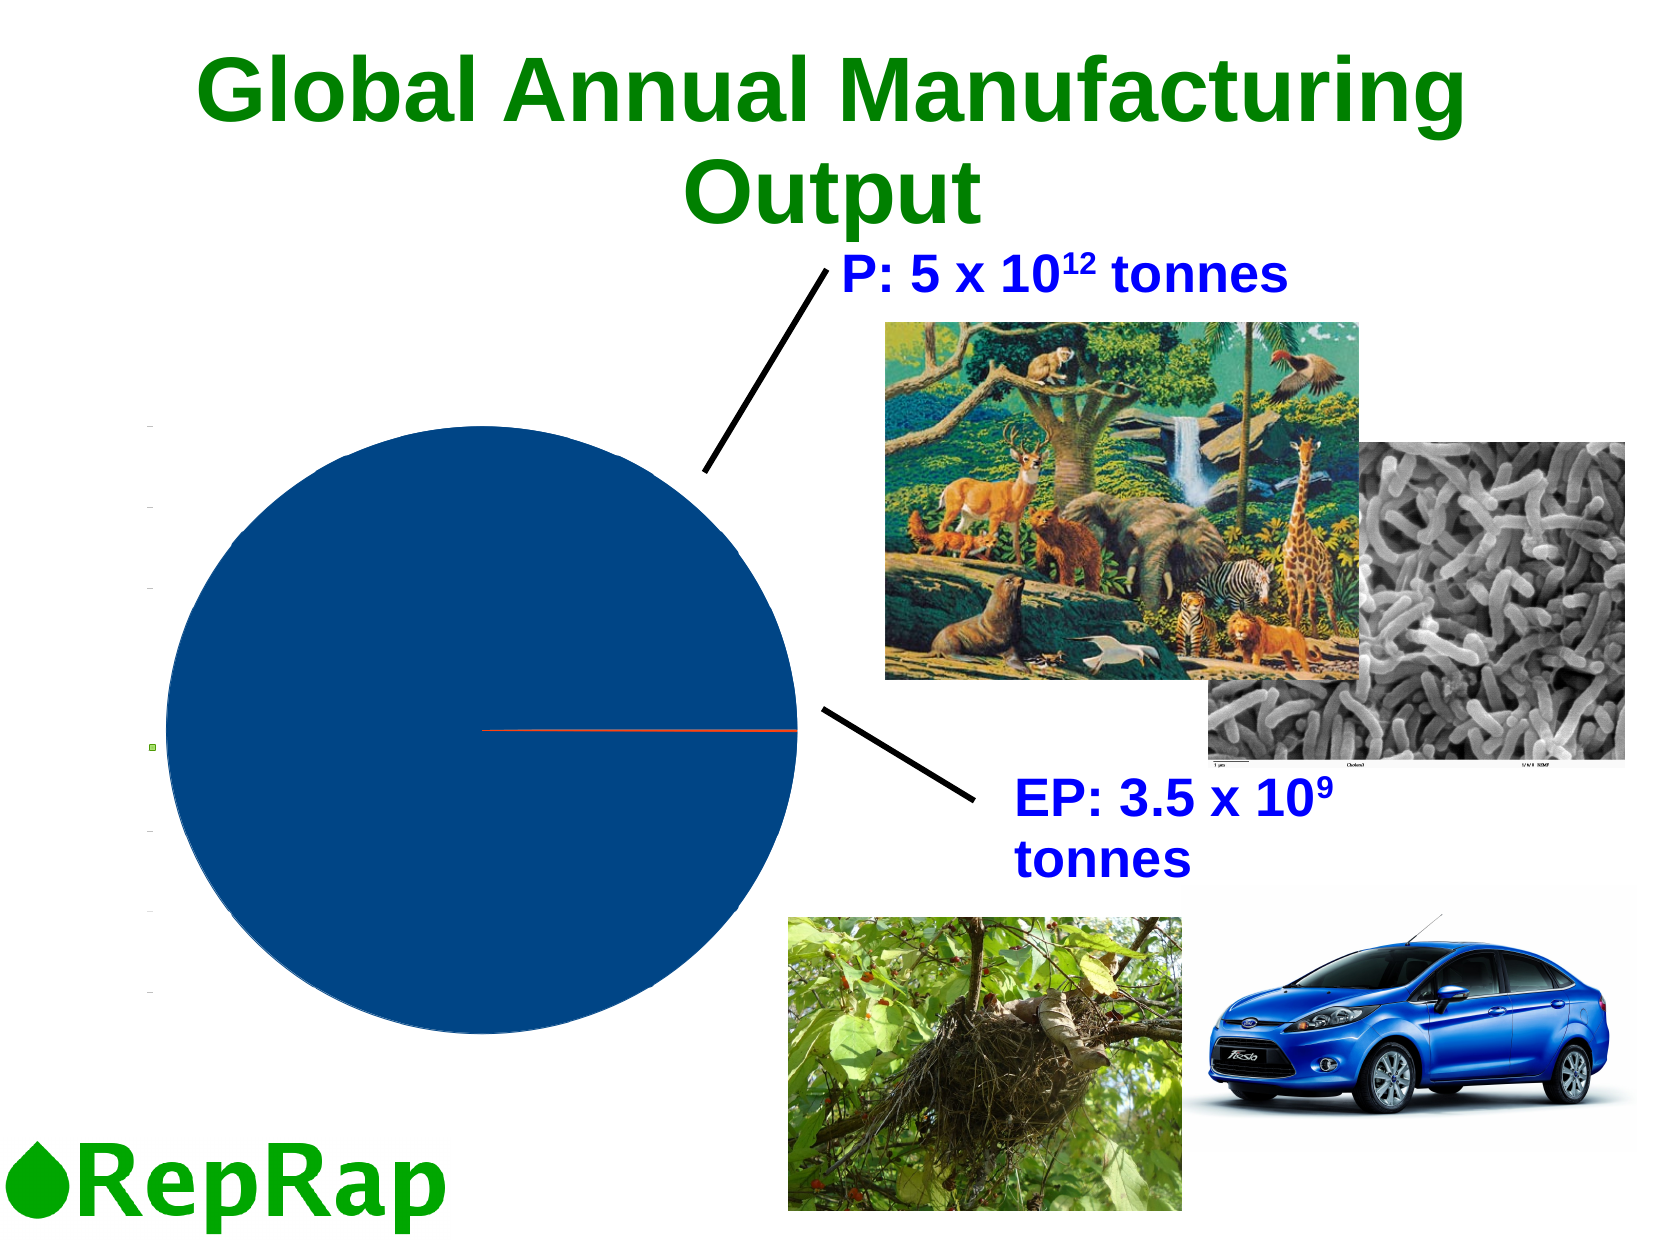

# Global Annual Manufacturing Output
P: 5 x 1012 tonnes
EP: 3.5 x 109 tonnes